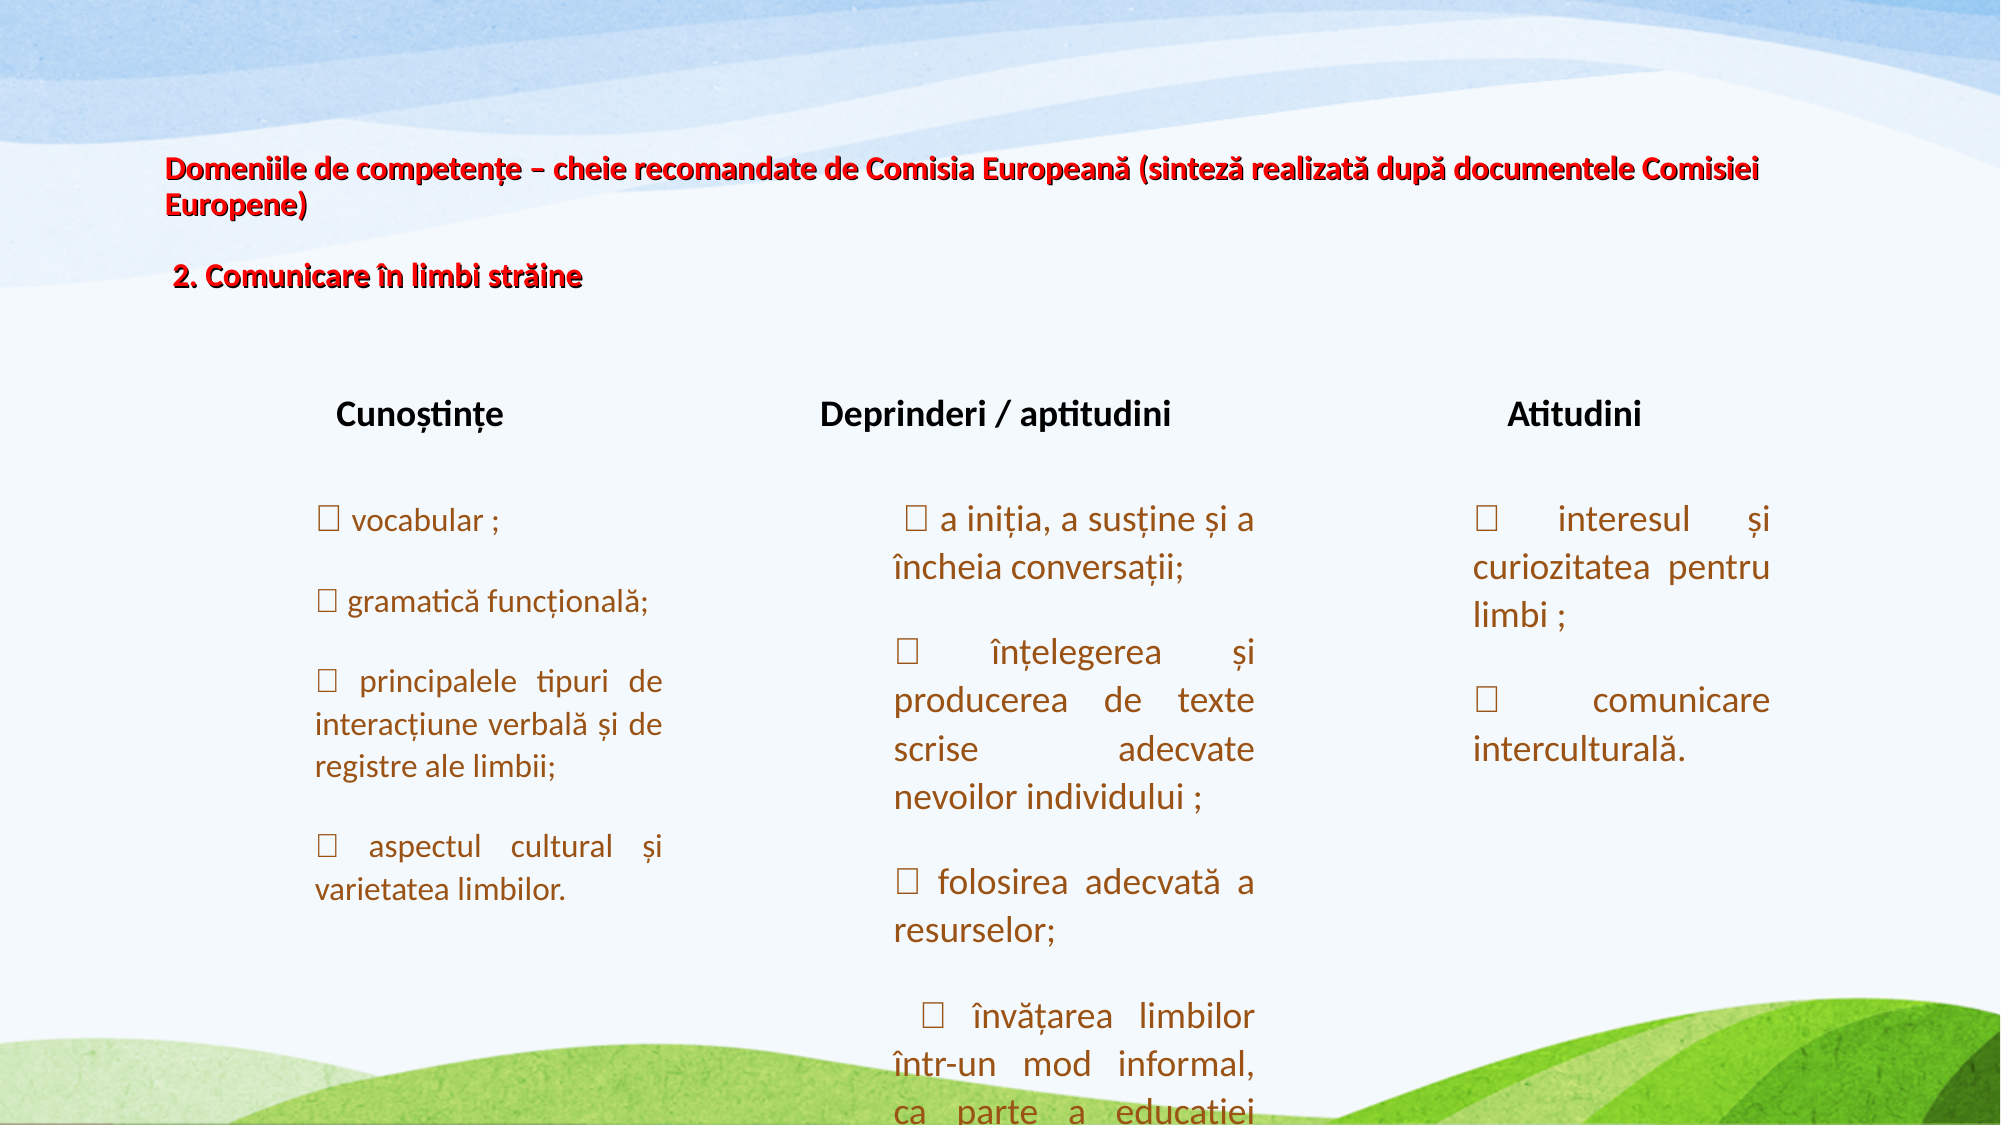

# Domeniile de competenţe – cheie recomandate de Comisia Europeană (sinteză realizată după documentele Comisiei Europene) 2. Comunicare în limbi străine
Cunoştinţe
Deprinderi / aptitudini
Atitudini
 vocabular ;
 gramatică funcţională;
 principalele tipuri de interacţiune verbală şi de registre ale limbii;
 aspectul cultural şi varietatea limbilor.
  a iniţia, a susţine şi a încheia conversaţii;
 înţelegerea şi producerea de texte scrise adecvate nevoilor individului ;
 folosirea adecvată a resurselor;
  învăţarea limbilor într-un mod informal, ca parte a educaţiei permanente.
 interesul şi curiozitatea pentru limbi ;
 comunicare interculturală.